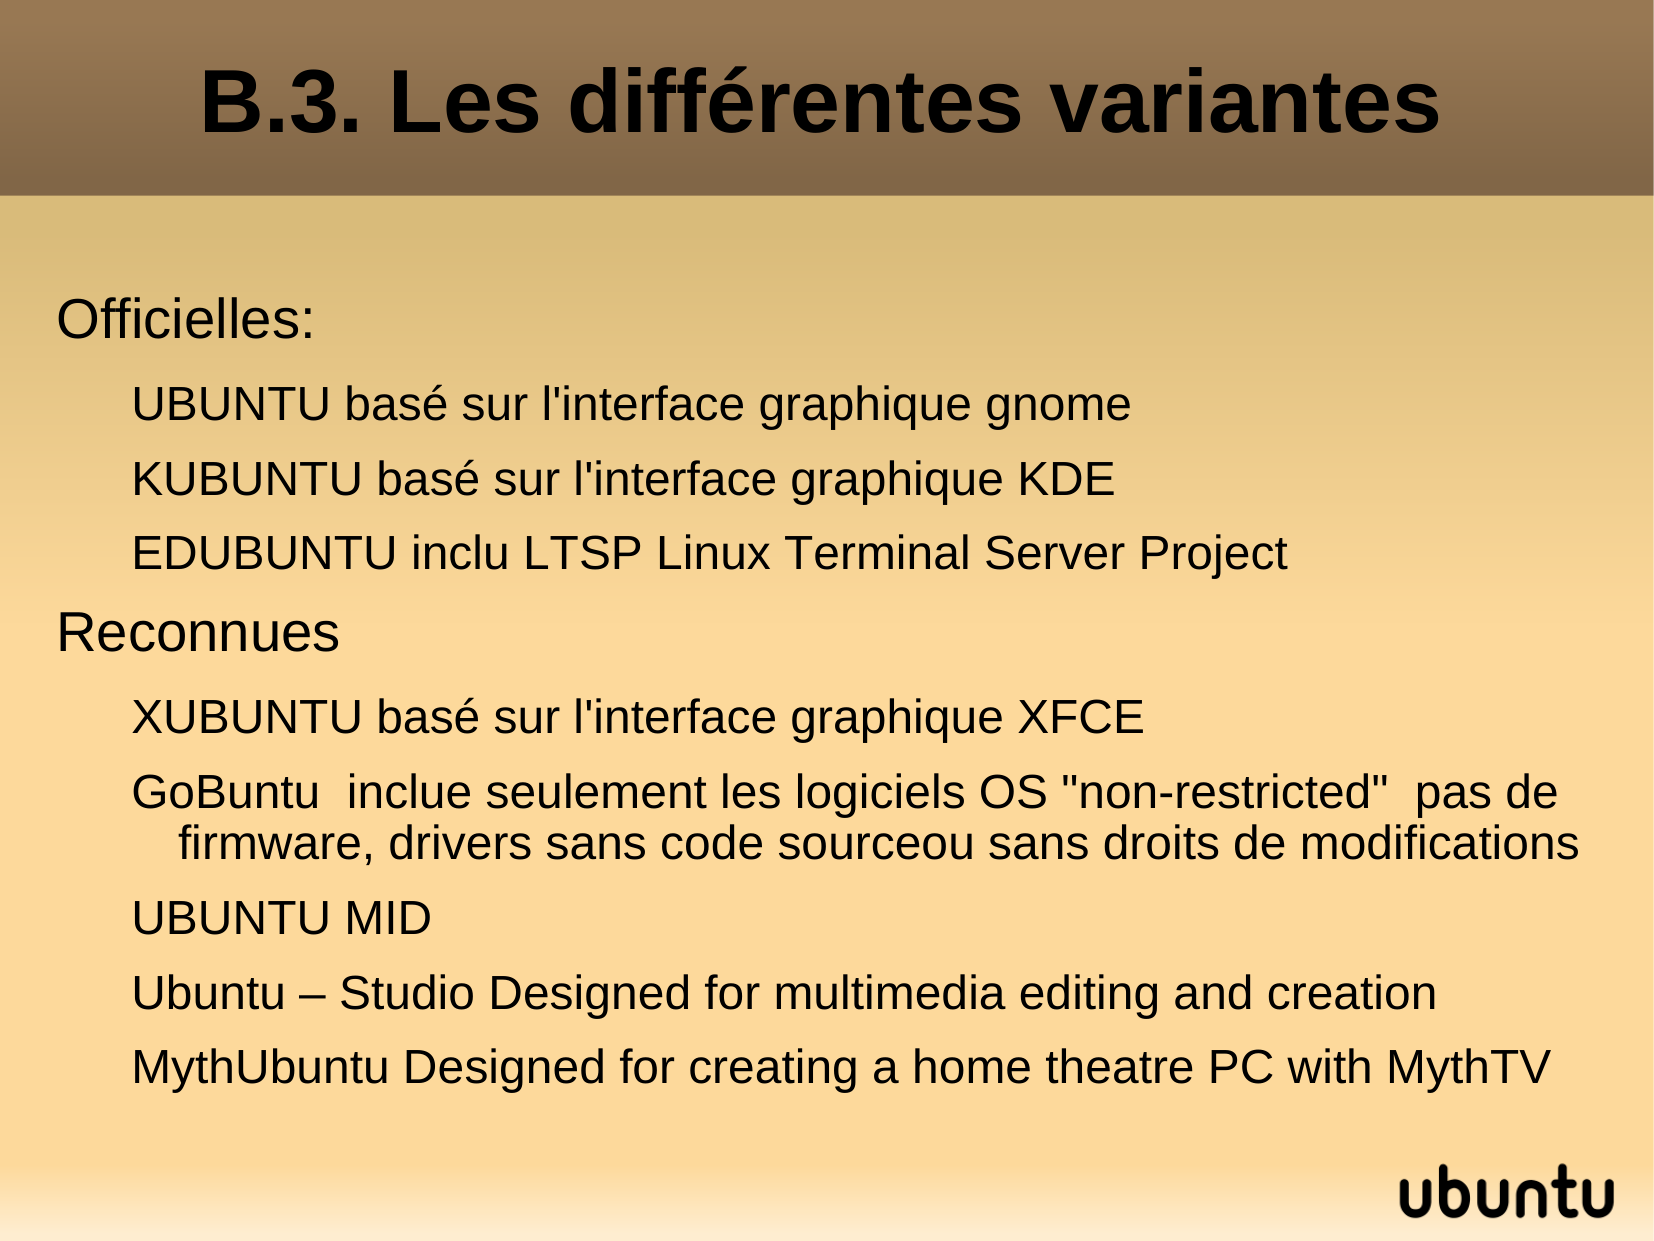

# B.3. Les différentes variantes
Officielles:
UBUNTU basé sur l'interface graphique gnome
KUBUNTU basé sur l'interface graphique KDE
EDUBUNTU inclu LTSP Linux Terminal Server Project
Reconnues
XUBUNTU basé sur l'interface graphique XFCE
GoBuntu  inclue seulement les logiciels OS "non-restricted"  pas de firmware, drivers sans code sourceou sans droits de modifications
UBUNTU MID
Ubuntu – Studio Designed for multimedia editing and creation
MythUbuntu Designed for creating a home theatre PC with MythTV